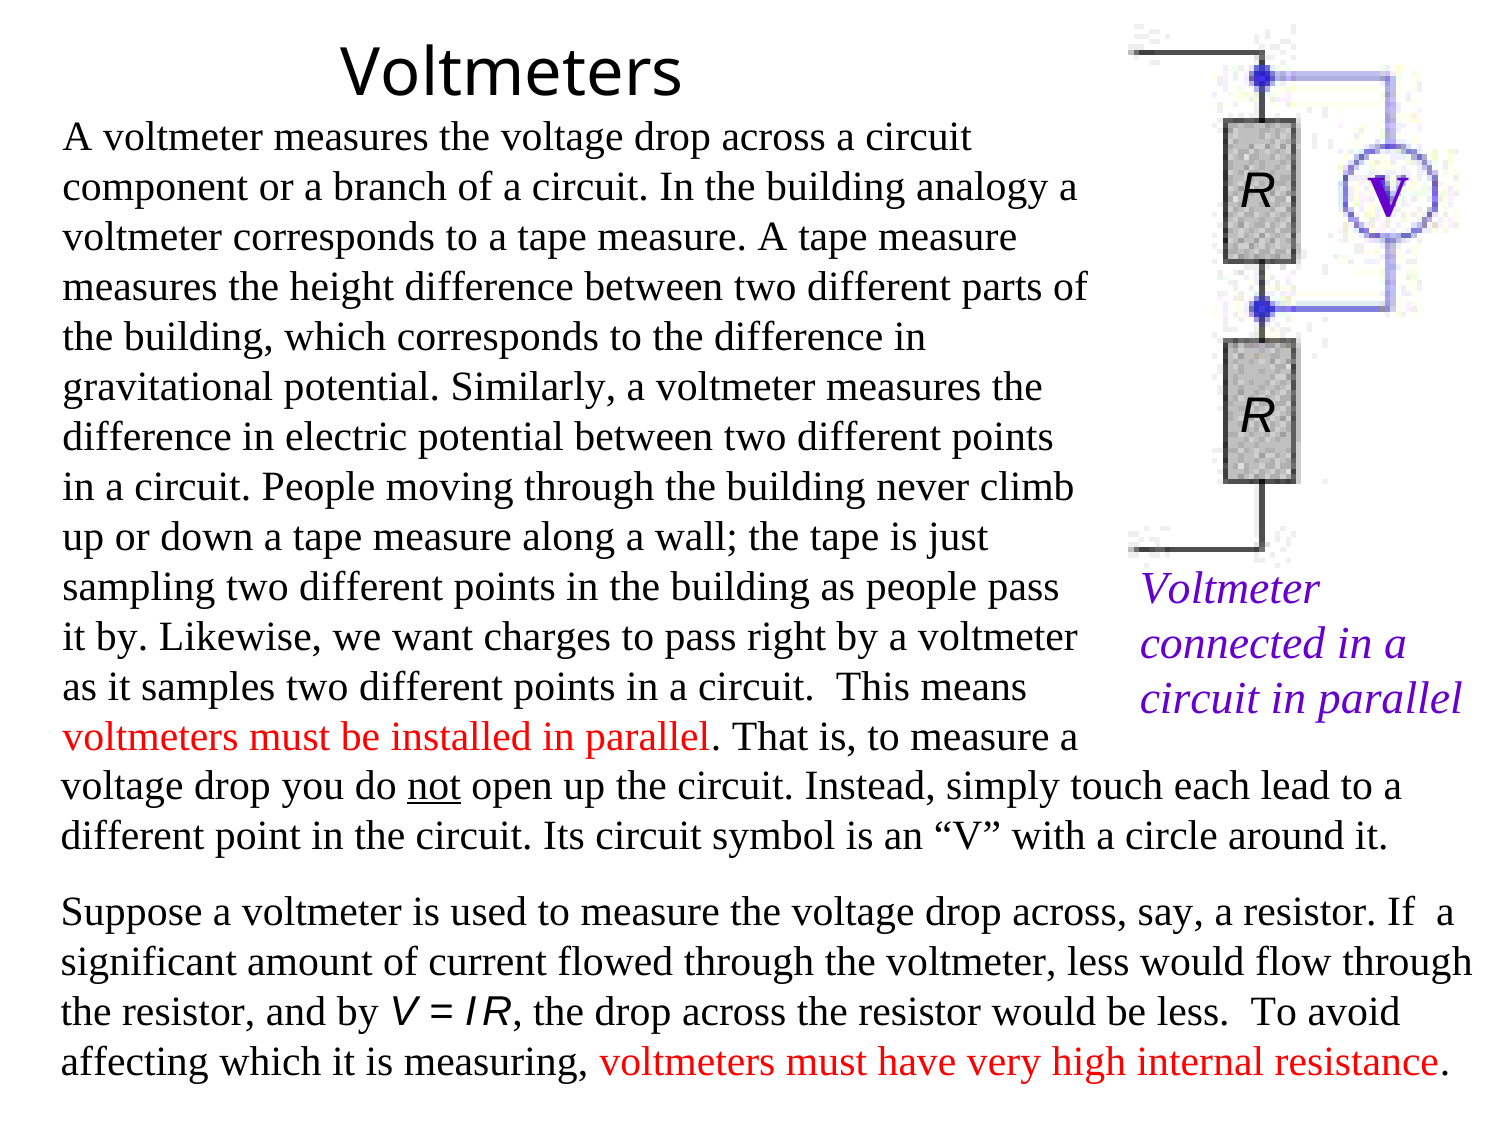

# Voltmeters
A voltmeter measures the voltage drop across a circuit component or a branch of a circuit. In the building analogy a voltmeter corresponds to a tape measure. A tape measure measures the height difference between two different parts of the building, which corresponds to the difference in gravitational potential. Similarly, a voltmeter measures the difference in electric potential between two different points in a circuit. People moving through the building never climb up or down a tape measure along a wall; the tape is just sampling two different points in the building as people pass it by. Likewise, we want charges to pass right by a voltmeter as it samples two different points in a circuit. This means voltmeters must be installed in parallel. That is, to measure a
R
V
R
Voltmeter connected in a circuit in parallel
voltage drop you do not open up the circuit. Instead, simply touch each lead to a different point in the circuit. Its circuit symbol is an “V” with a circle around it.
Suppose a voltmeter is used to measure the voltage drop across, say, a resistor. If a significant amount of current flowed through the voltmeter, less would flow through the resistor, and by V = I R, the drop across the resistor would be less. To avoid affecting which it is measuring, voltmeters must have very high internal resistance.